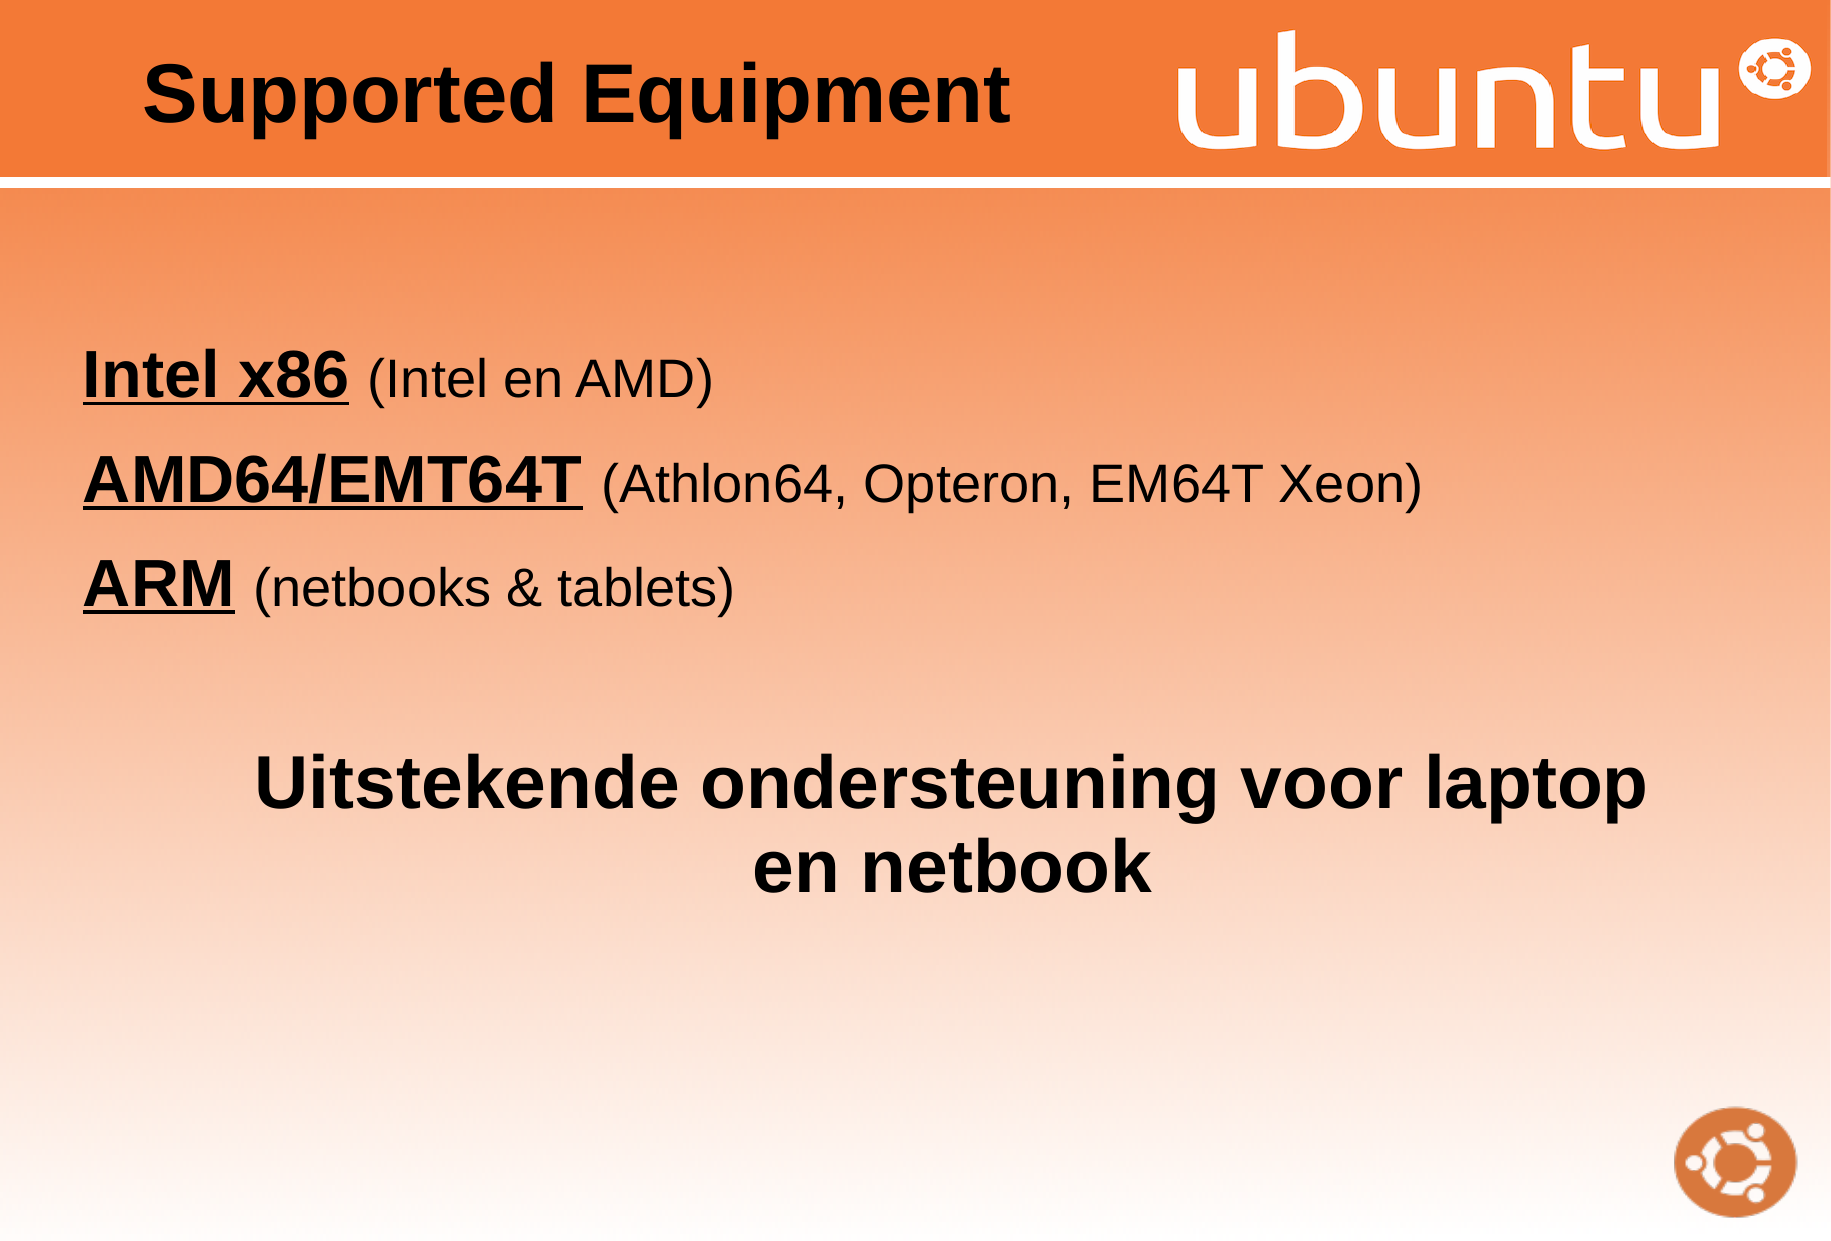

# Supported Equipment
Intel x86 (Intel en AMD)
AMD64/EMT64T (Athlon64, Opteron, EM64T Xeon)
ARM (netbooks & tablets)
Uitstekende ondersteuning voor laptop
en netbook